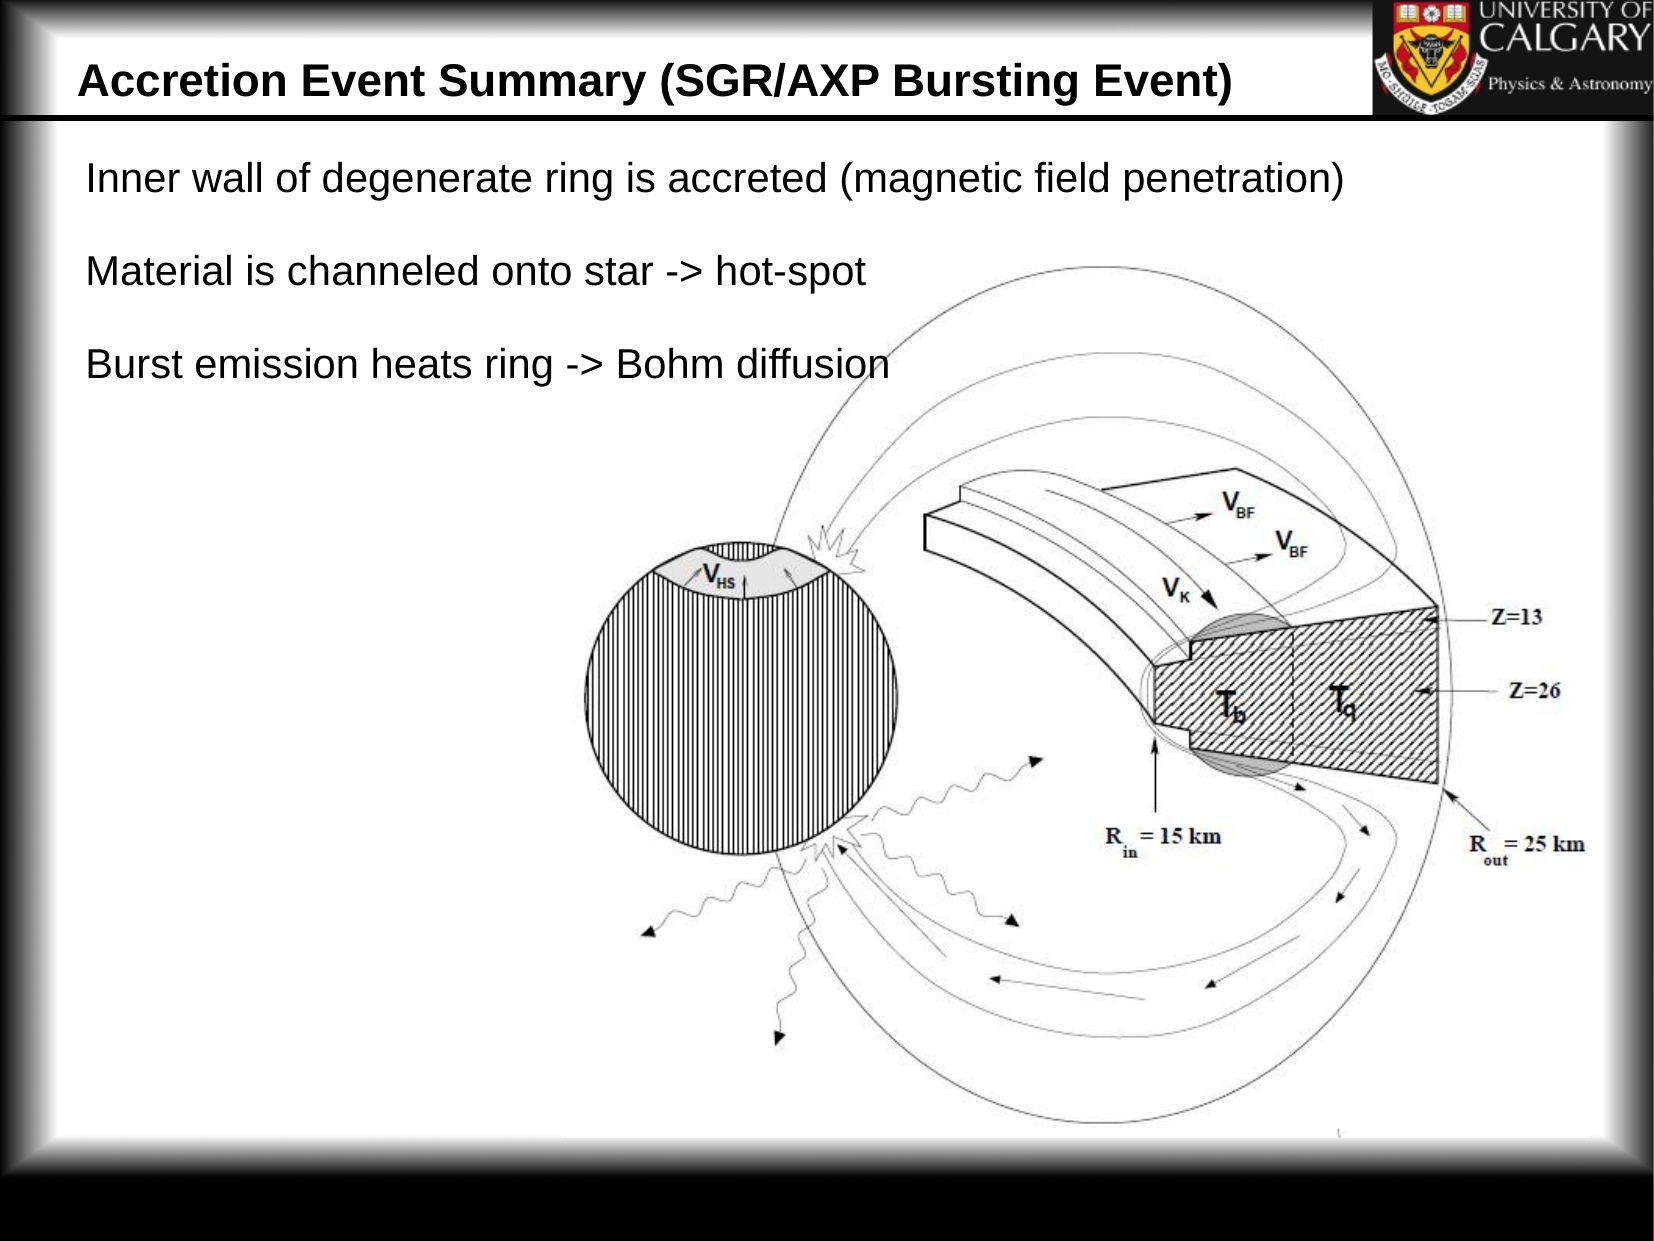

Accretion Event Summary (SGR/AXP Bursting Event)
 Inner wall of degenerate ring is accreted (magnetic field penetration)
 Material is channeled onto star -> hot-spot
 Burst emission heats ring -> Bohm diffusion